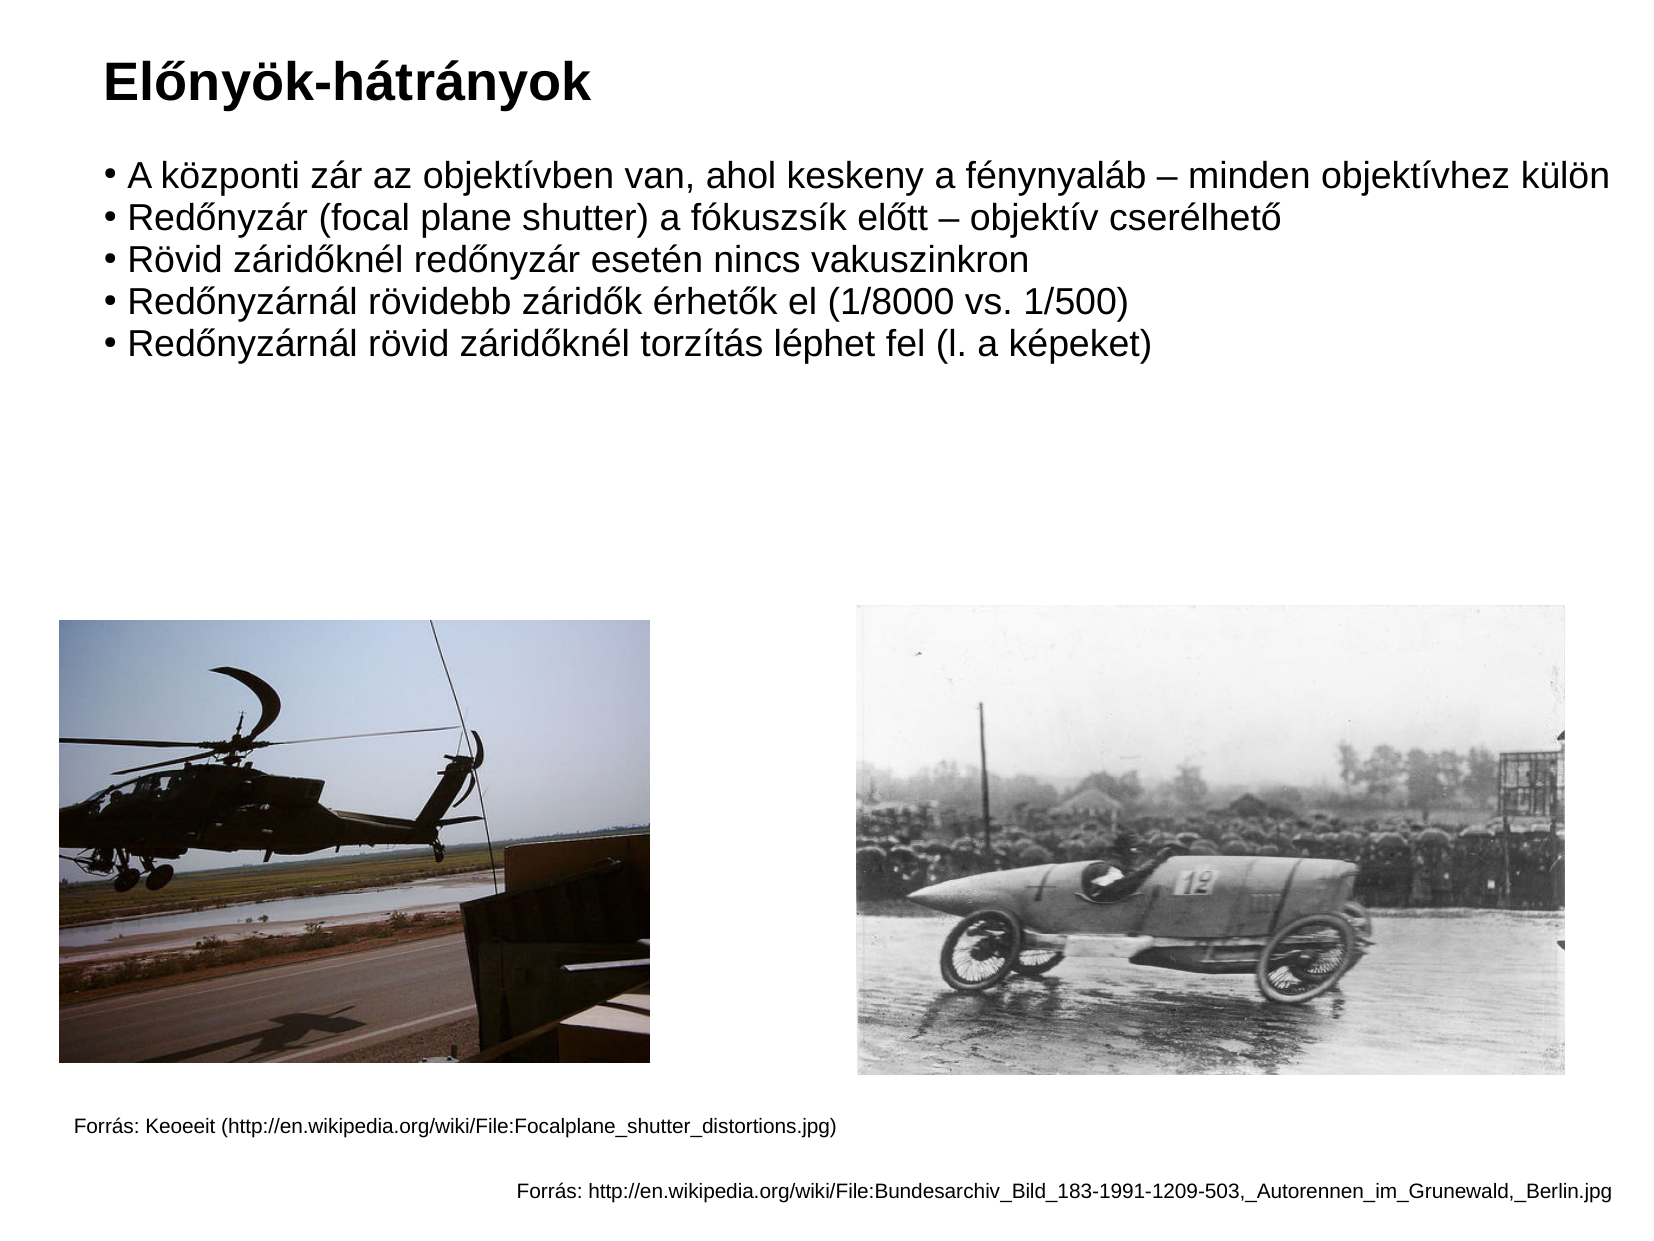

Előnyök-hátrányok
 A központi zár az objektívben van, ahol keskeny a fénynyaláb – minden objektívhez külön
 Redőnyzár (focal plane shutter) a fókuszsík előtt – objektív cserélhető
 Rövid záridőknél redőnyzár esetén nincs vakuszinkron
 Redőnyzárnál rövidebb záridők érhetők el (1/8000 vs. 1/500)
 Redőnyzárnál rövid záridőknél torzítás léphet fel (l. a képeket)
Forrás: Keoeeit (http://en.wikipedia.org/wiki/File:Focalplane_shutter_distortions.jpg)
Forrás: http://en.wikipedia.org/wiki/File:Bundesarchiv_Bild_183-1991-1209-503,_Autorennen_im_Grunewald,_Berlin.jpg